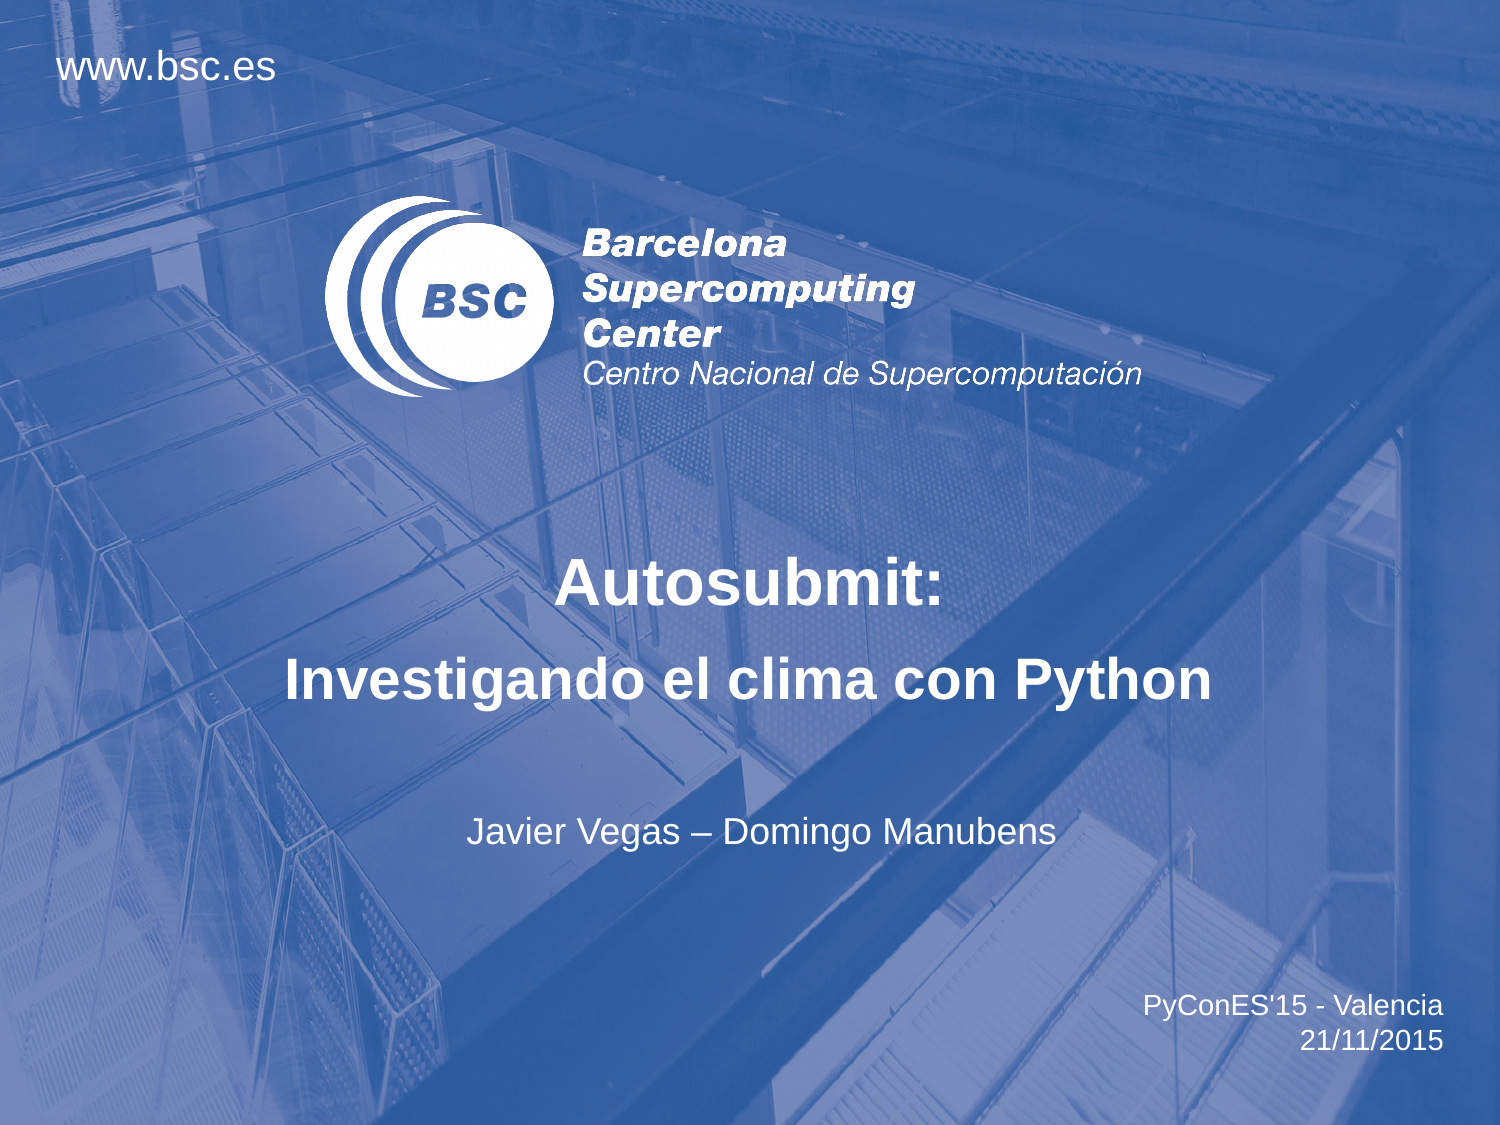

# Autosubmit:
Investigando el clima con Python
Javier Vegas – Domingo Manubens
PyConES'15 - Valencia 21/11/2015